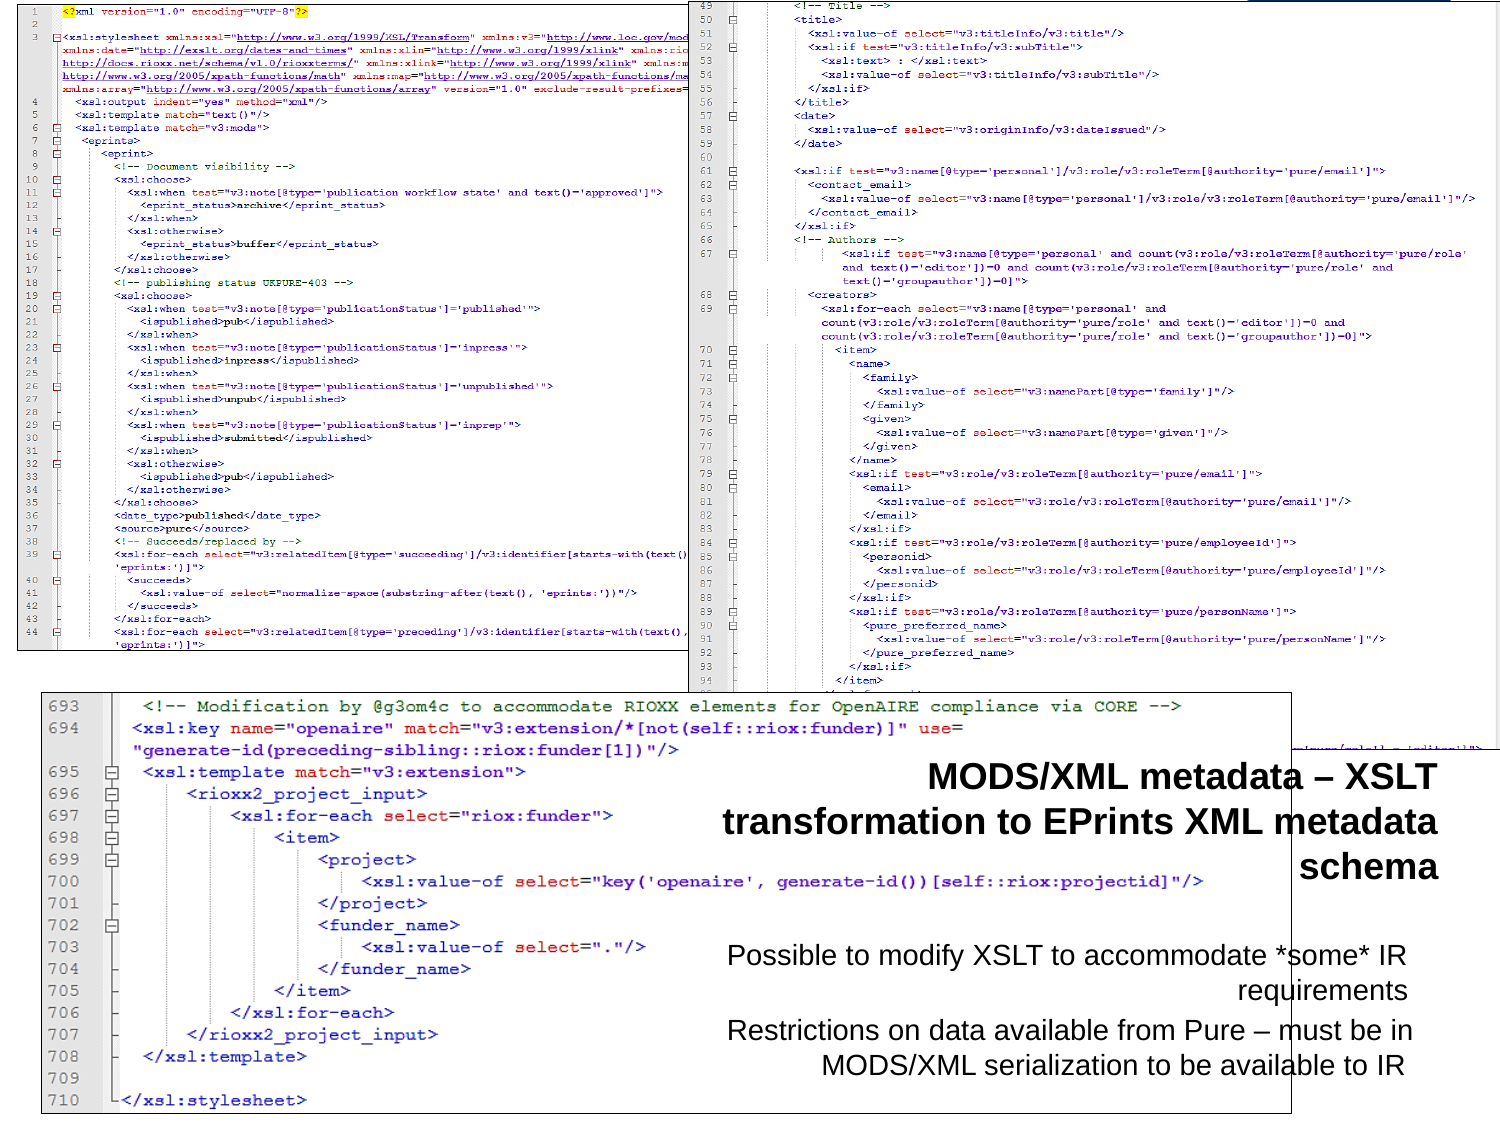

MODS/XML metadata – XSLT transformation to EPrints XML metadata schema
Possible to modify XSLT to accommodate *some* IR requirements
Restrictions on data available from Pure – must be in MODS/XML serialization to be available to IR